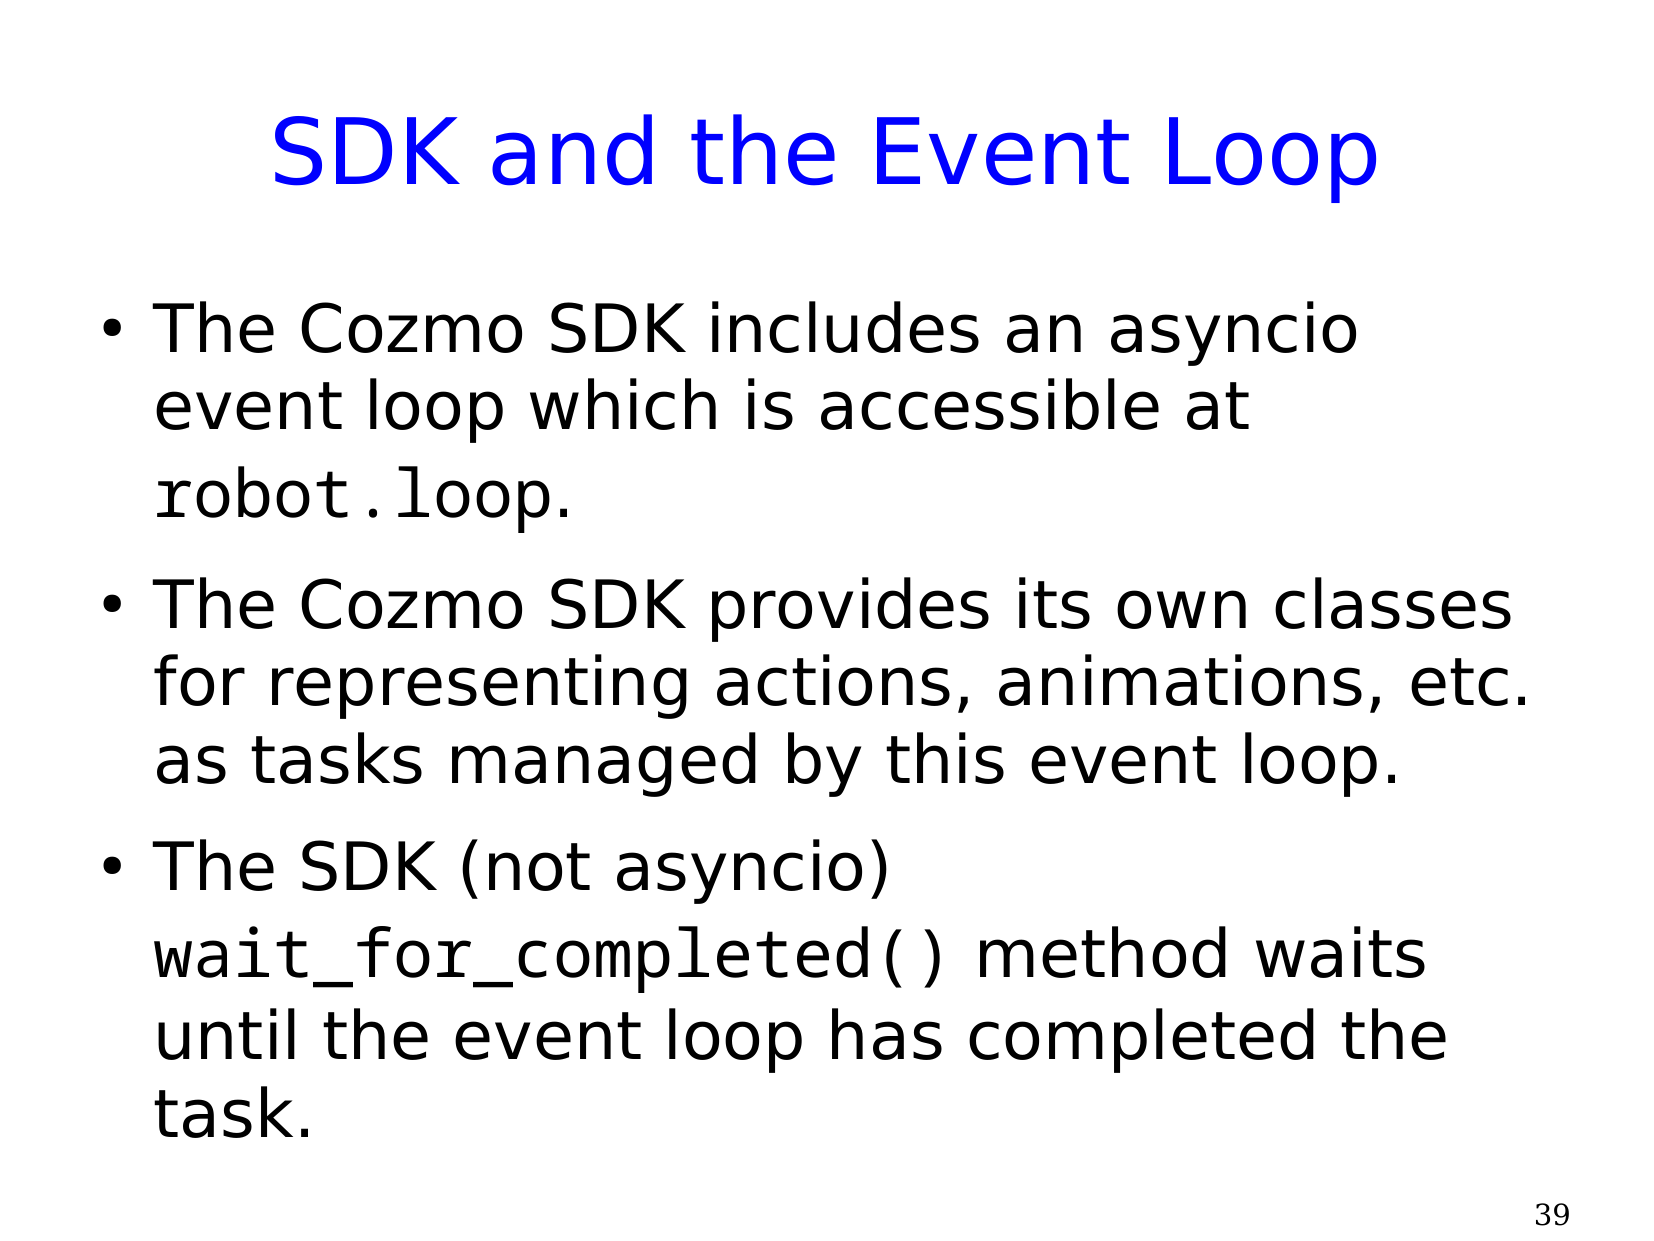

# SDK and the Event Loop
The Cozmo SDK includes an asyncio event loop which is accessible at robot.loop.
The Cozmo SDK provides its own classes for representing actions, animations, etc. as tasks managed by this event loop.
The SDK (not asyncio) wait_for_completed() method waits until the event loop has completed the task.
39